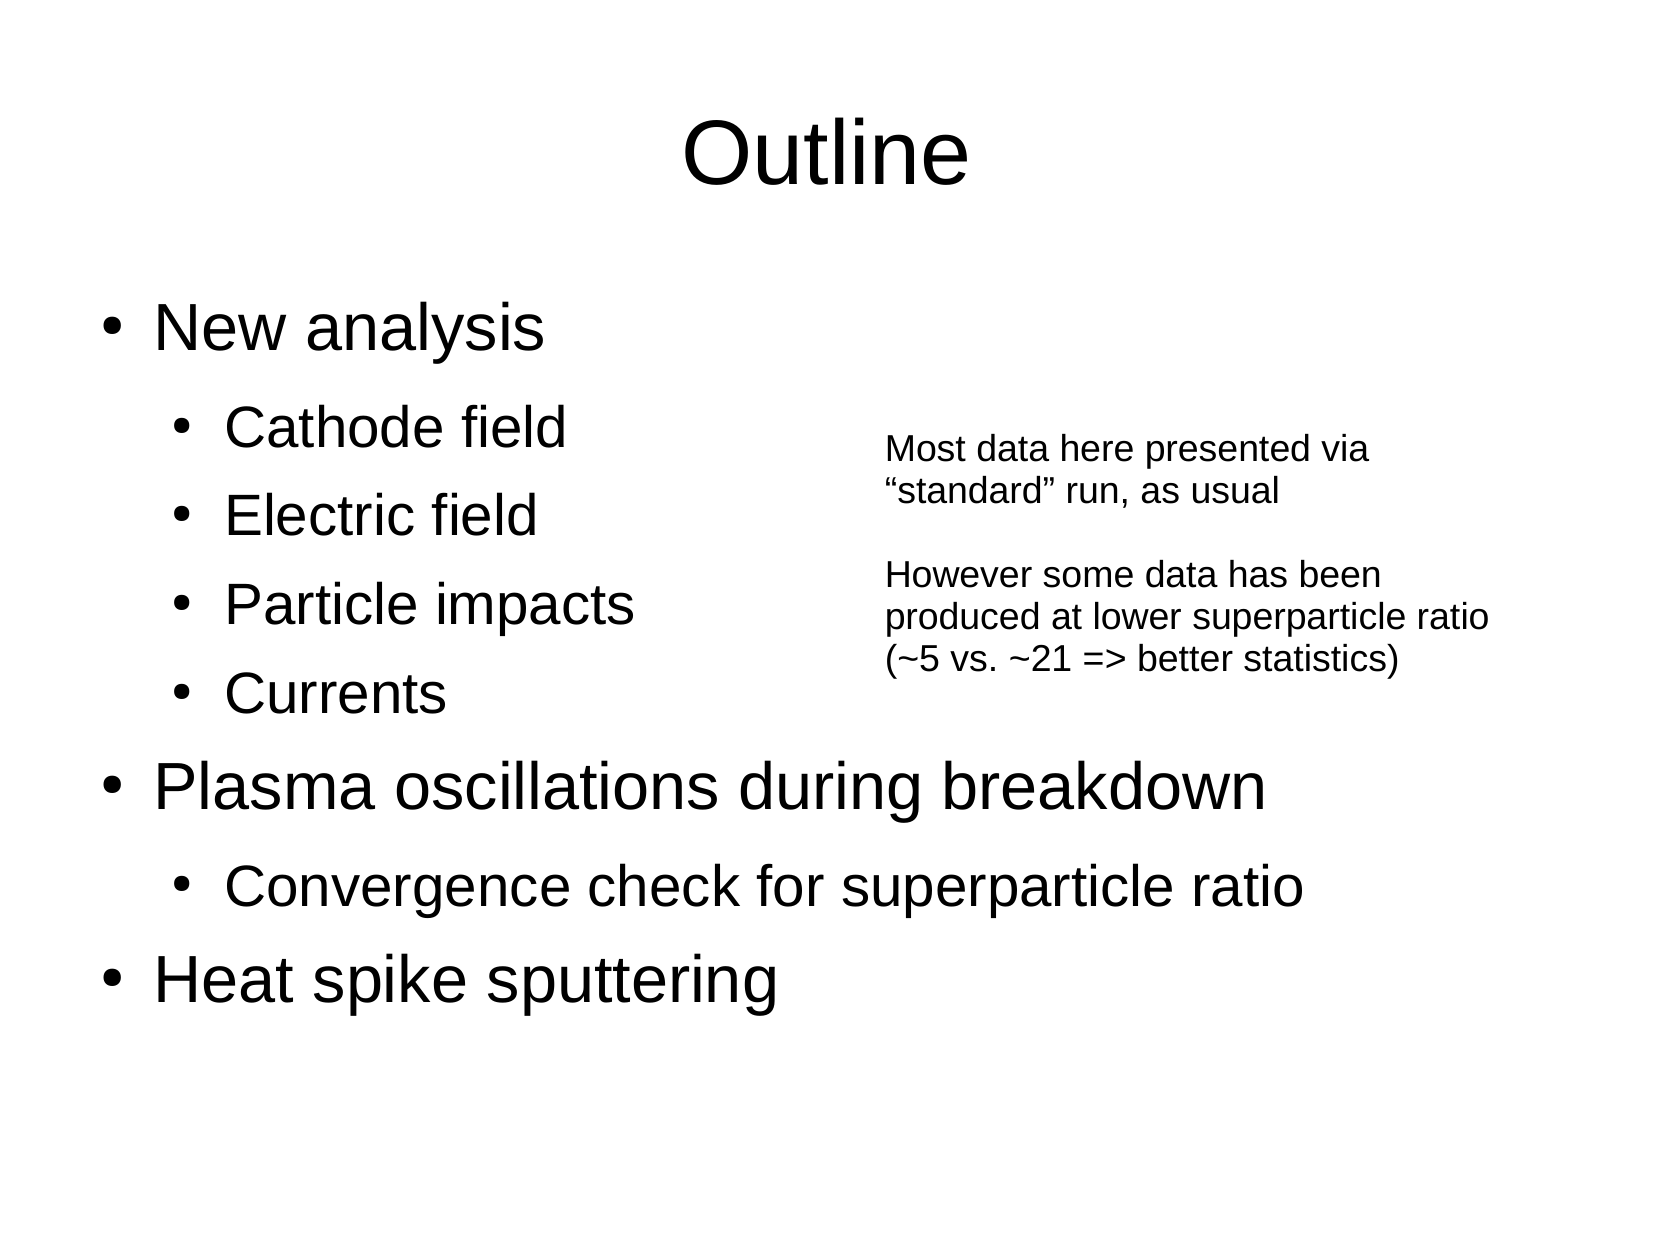

# Outline
New analysis
Cathode field
Electric field
Particle impacts
Currents
Plasma oscillations during breakdown
Convergence check for superparticle ratio
Heat spike sputtering
Most data here presented via “standard” run, as usual
However some data has been produced at lower superparticle ratio (~5 vs. ~21 => better statistics)